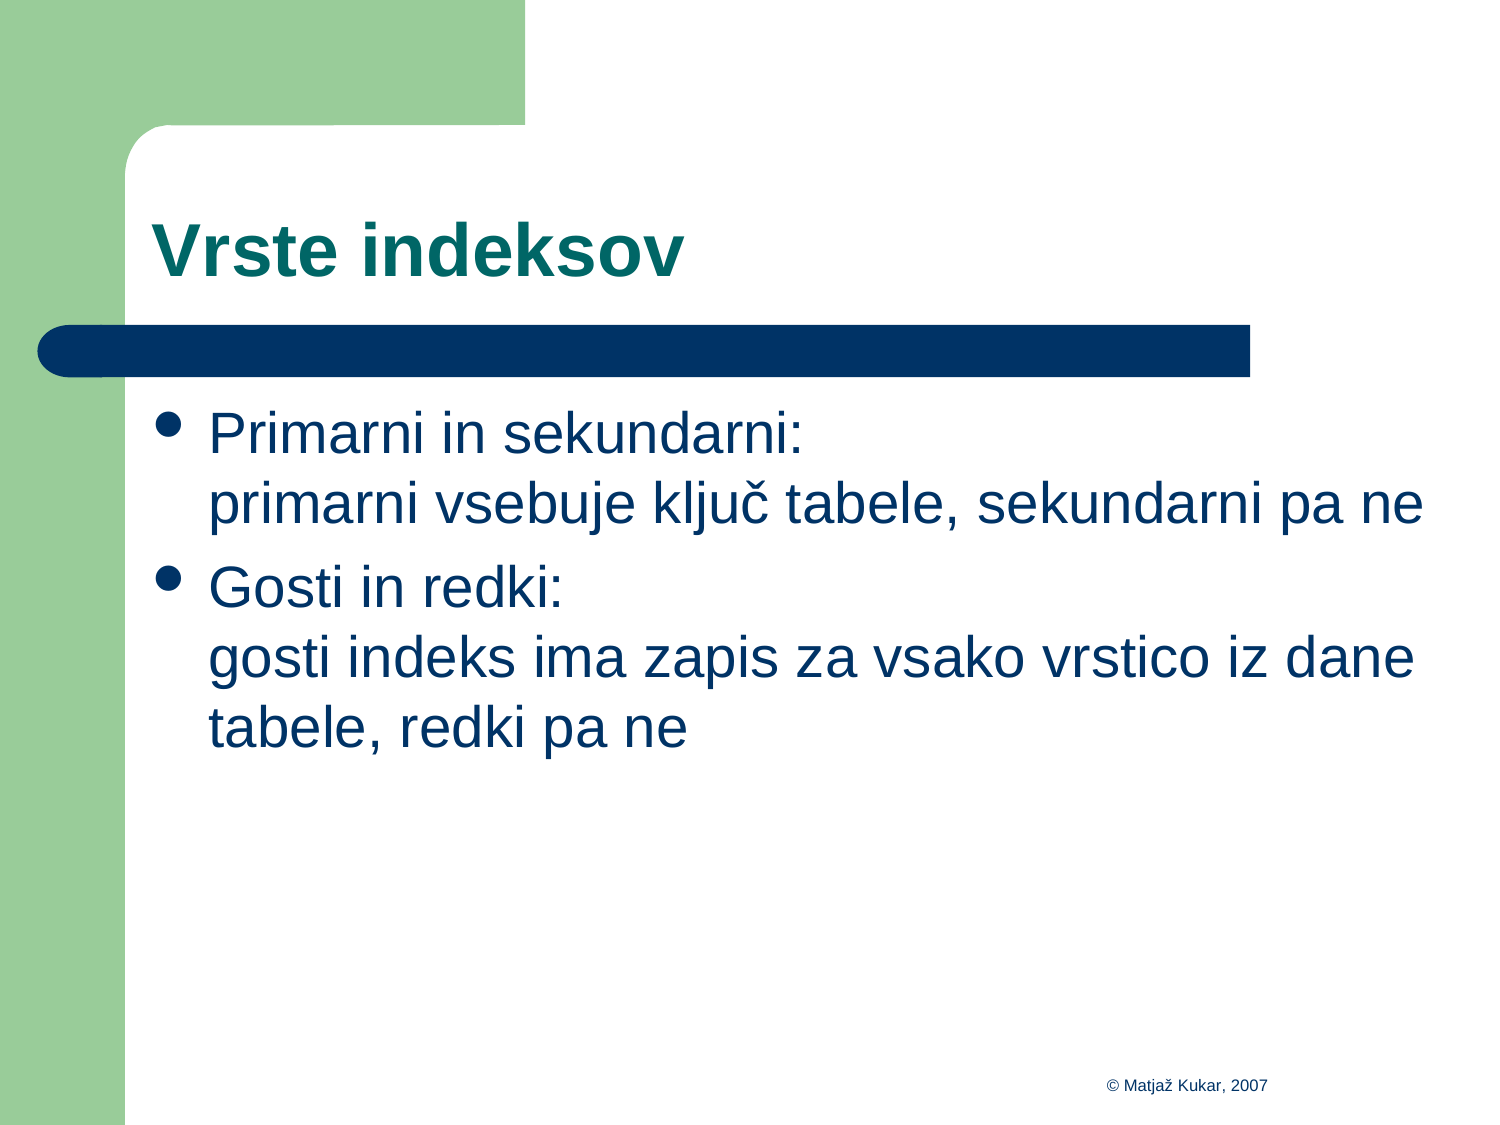

# Vrste indeksov
Primarni in sekundarni:
primarni vsebuje ključ tabele, sekundarni pa ne
Gosti in redki:
gosti indeks ima zapis za vsako vrstico iz dane tabele, redki pa ne
© Matjaž Kukar, 2007